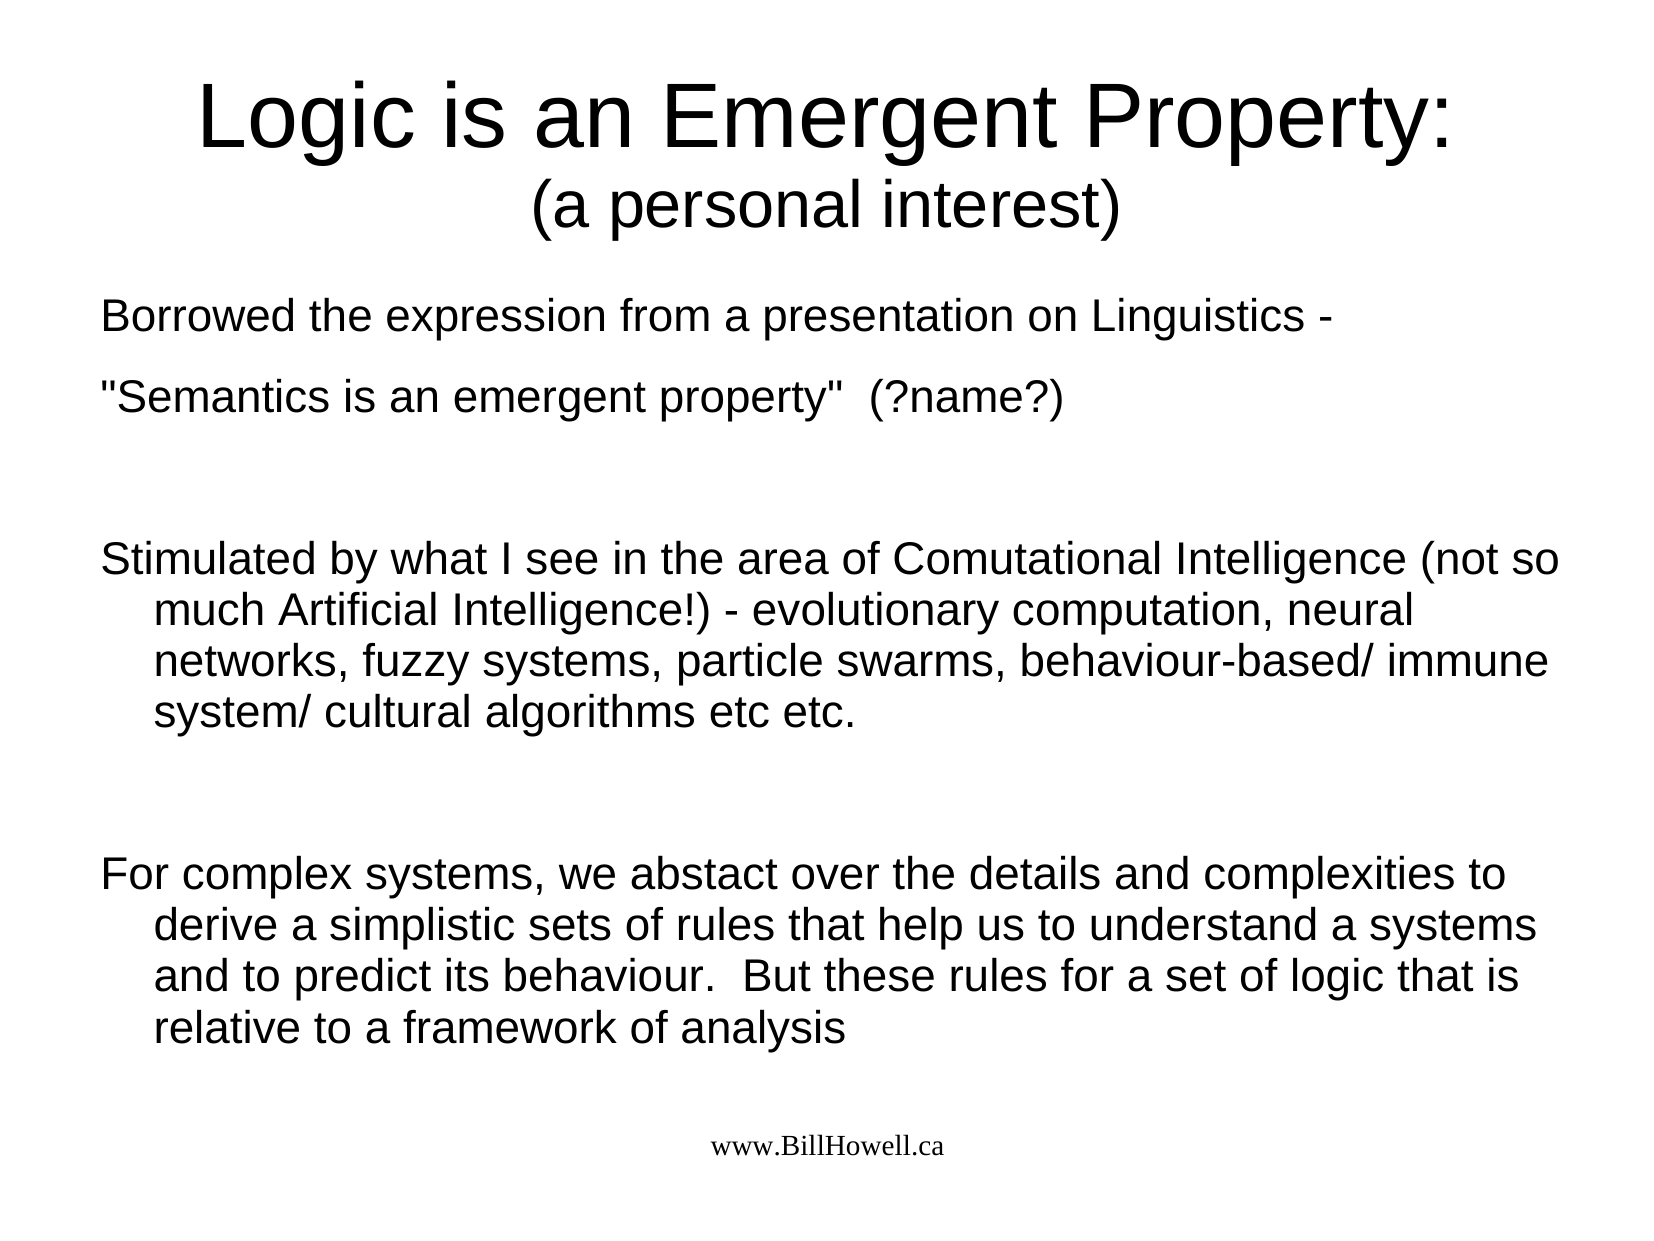

# Logic is an Emergent Property: (a personal interest)
Borrowed the expression from a presentation on Linguistics -
"Semantics is an emergent property" (?name?)
Stimulated by what I see in the area of Comutational Intelligence (not so much Artificial Intelligence!) - evolutionary computation, neural networks, fuzzy systems, particle swarms, behaviour-based/ immune system/ cultural algorithms etc etc.
For complex systems, we abstact over the details and complexities to derive a simplistic sets of rules that help us to understand a systems and to predict its behaviour. But these rules for a set of logic that is relative to a framework of analysis